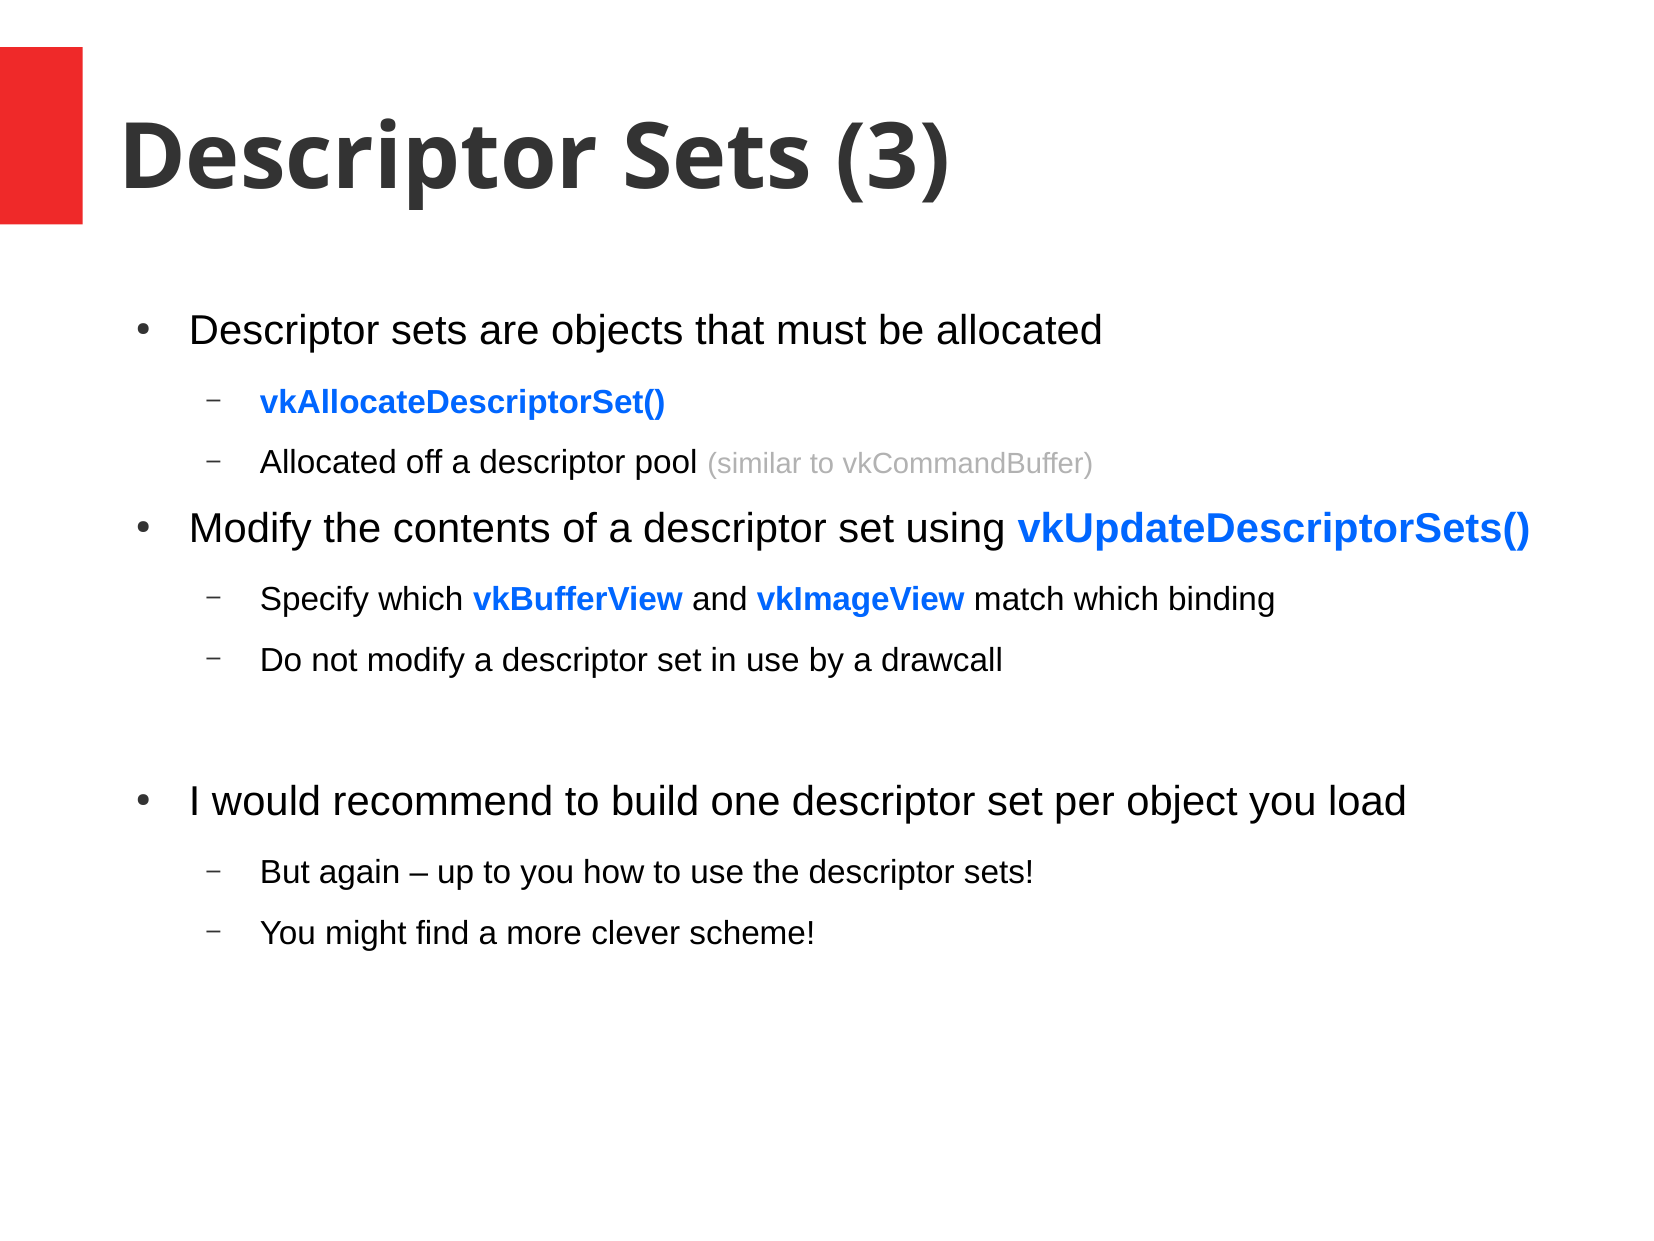

# Descriptor Sets (3)
Descriptor sets are objects that must be allocated
vkAllocateDescriptorSet()
Allocated off a descriptor pool (similar to vkCommandBuffer)
Modify the contents of a descriptor set using vkUpdateDescriptorSets()
Specify which vkBufferView and vkImageView match which binding
Do not modify a descriptor set in use by a drawcall
I would recommend to build one descriptor set per object you load
But again – up to you how to use the descriptor sets!
You might find a more clever scheme!